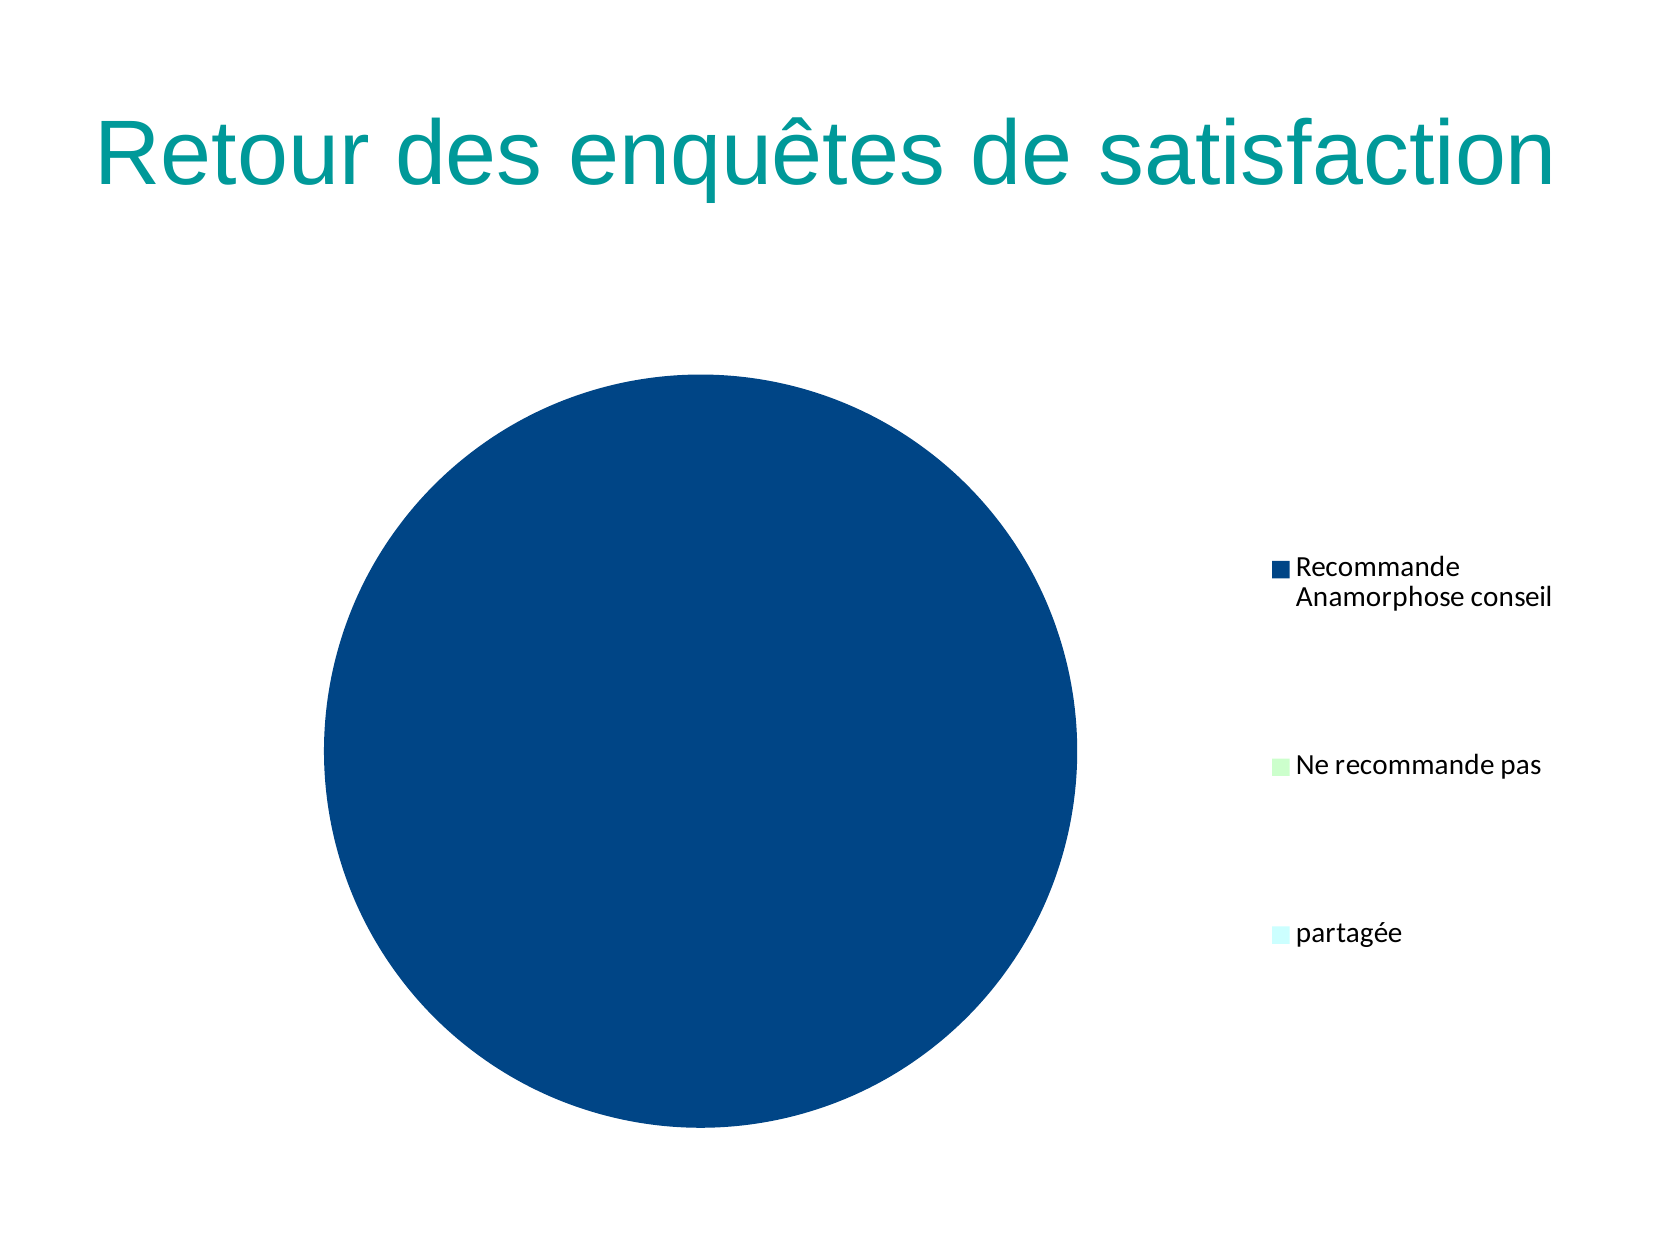

# Retour des enquêtes de satisfaction
### Chart
| Category | 1 colonne | 2 colonne | 3 colonne |
|---|---|---|---|
| Recommande Anamorphose conseil | 17.0 | 3.2 | 4.54 |
| Ne recommande pas | 0.0 | None | None |
| partagée | 0.0 | 8.8 | 9.65 |